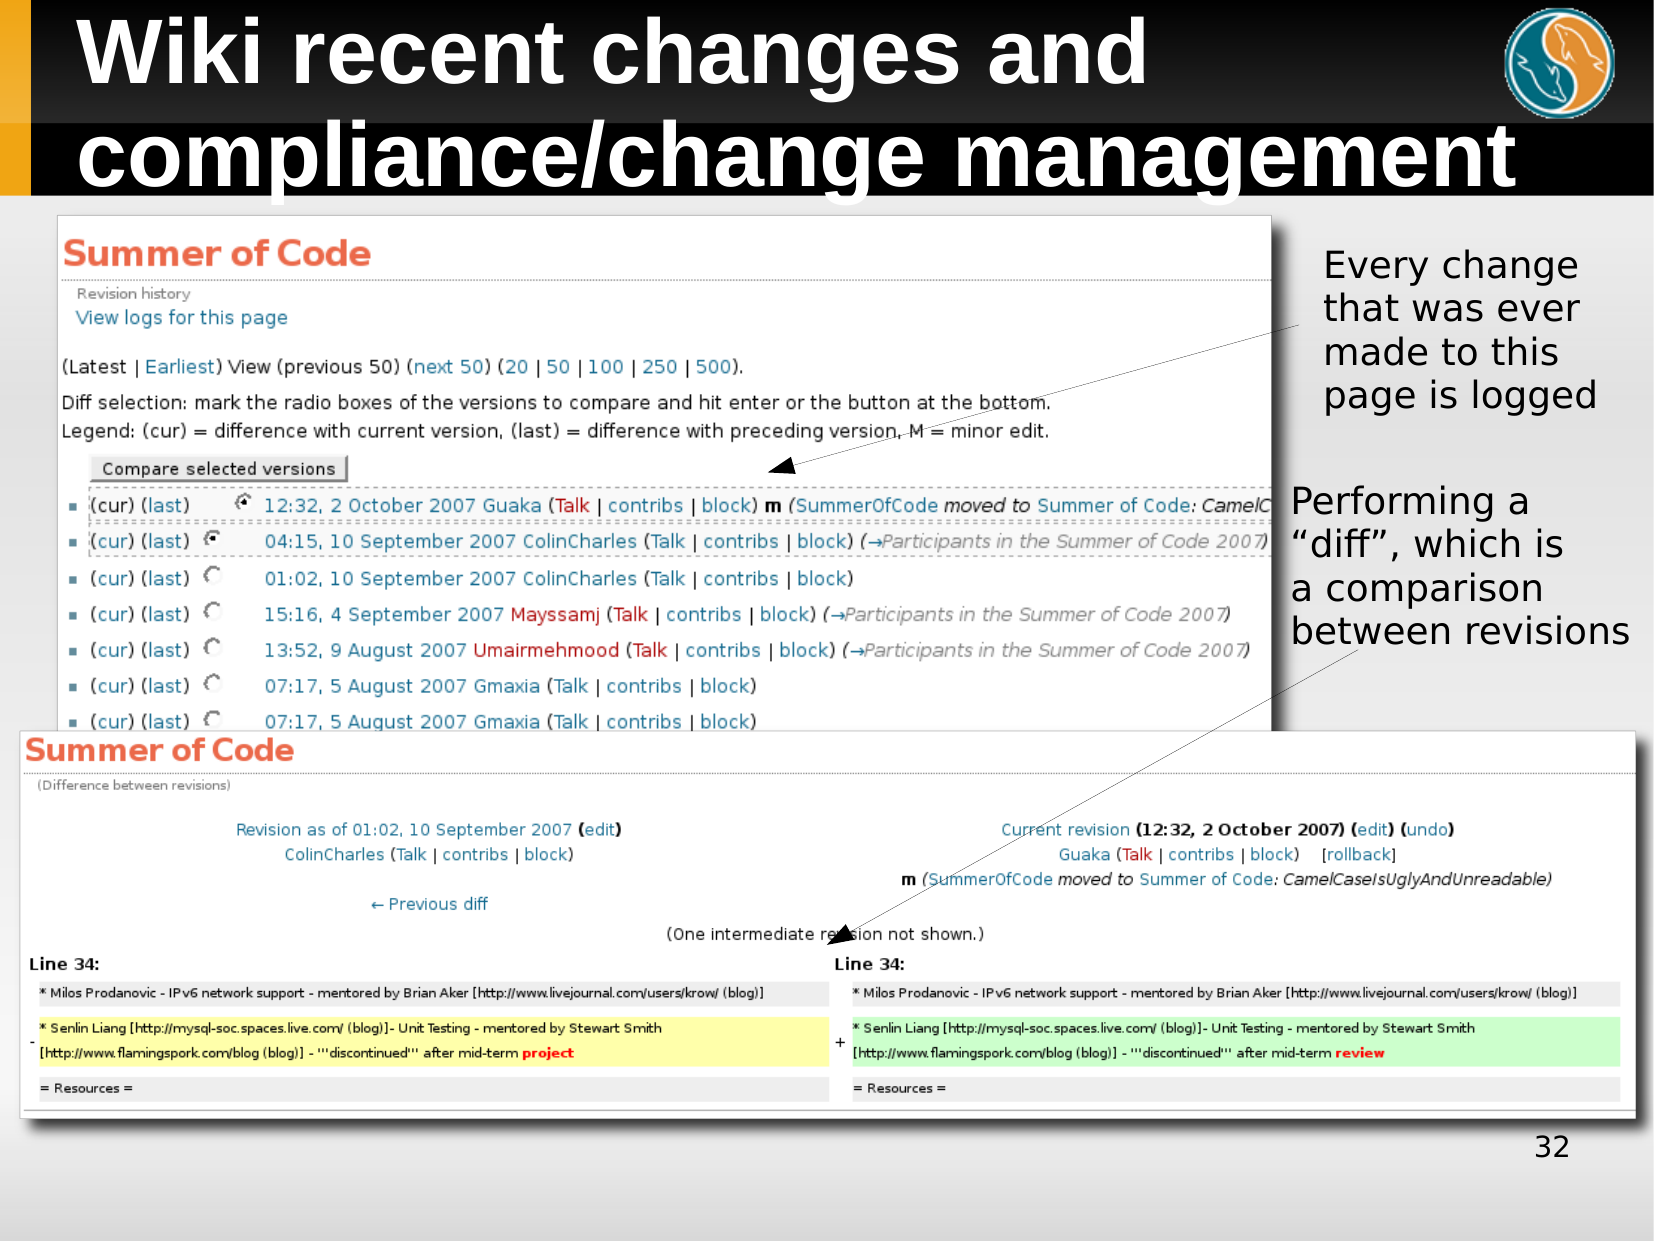

# Wiki recent changes and compliance/change management
Every change
that was ever
made to this
page is logged
Performing a
“diff”, which is
a comparison
between revisions
32